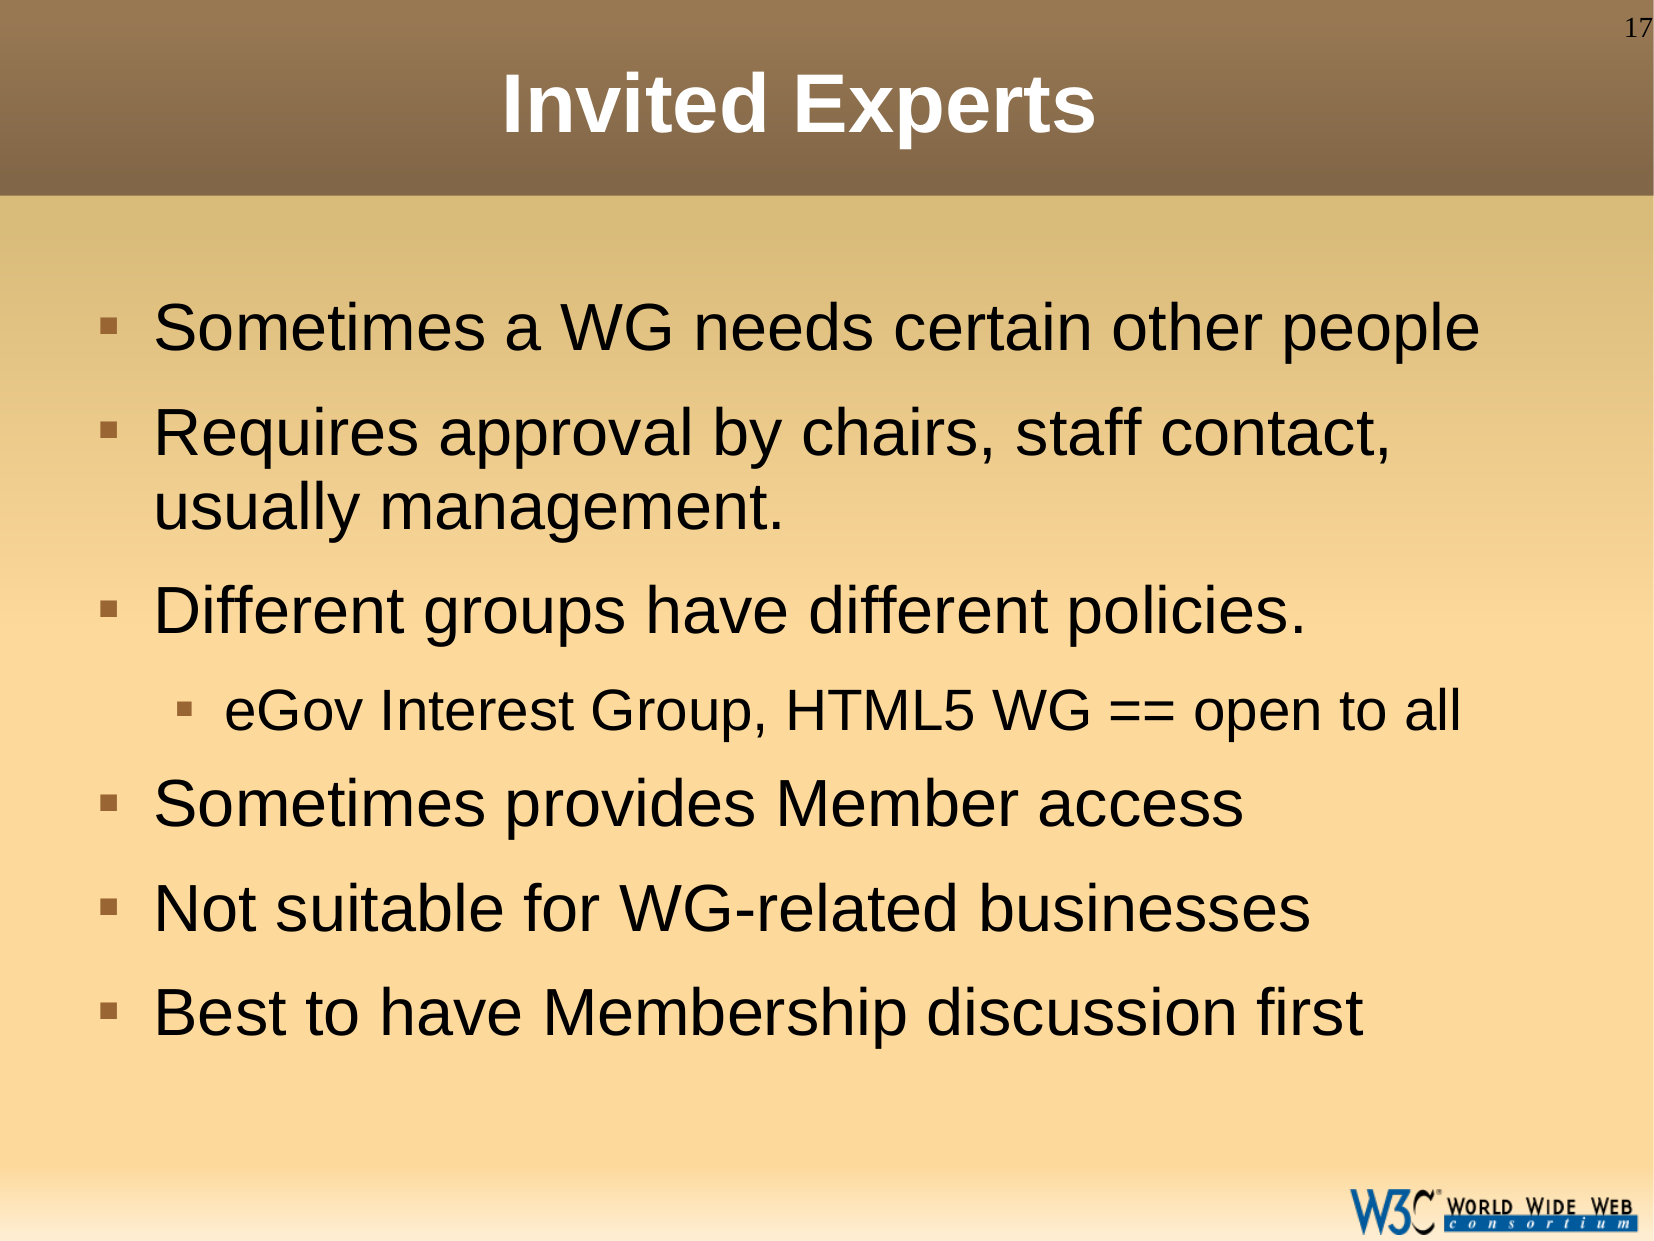

# Invited Experts
17
Sometimes a WG needs certain other people
Requires approval by chairs, staff contact, usually management.
Different groups have different policies.
eGov Interest Group, HTML5 WG == open to all
Sometimes provides Member access
Not suitable for WG-related businesses
Best to have Membership discussion first